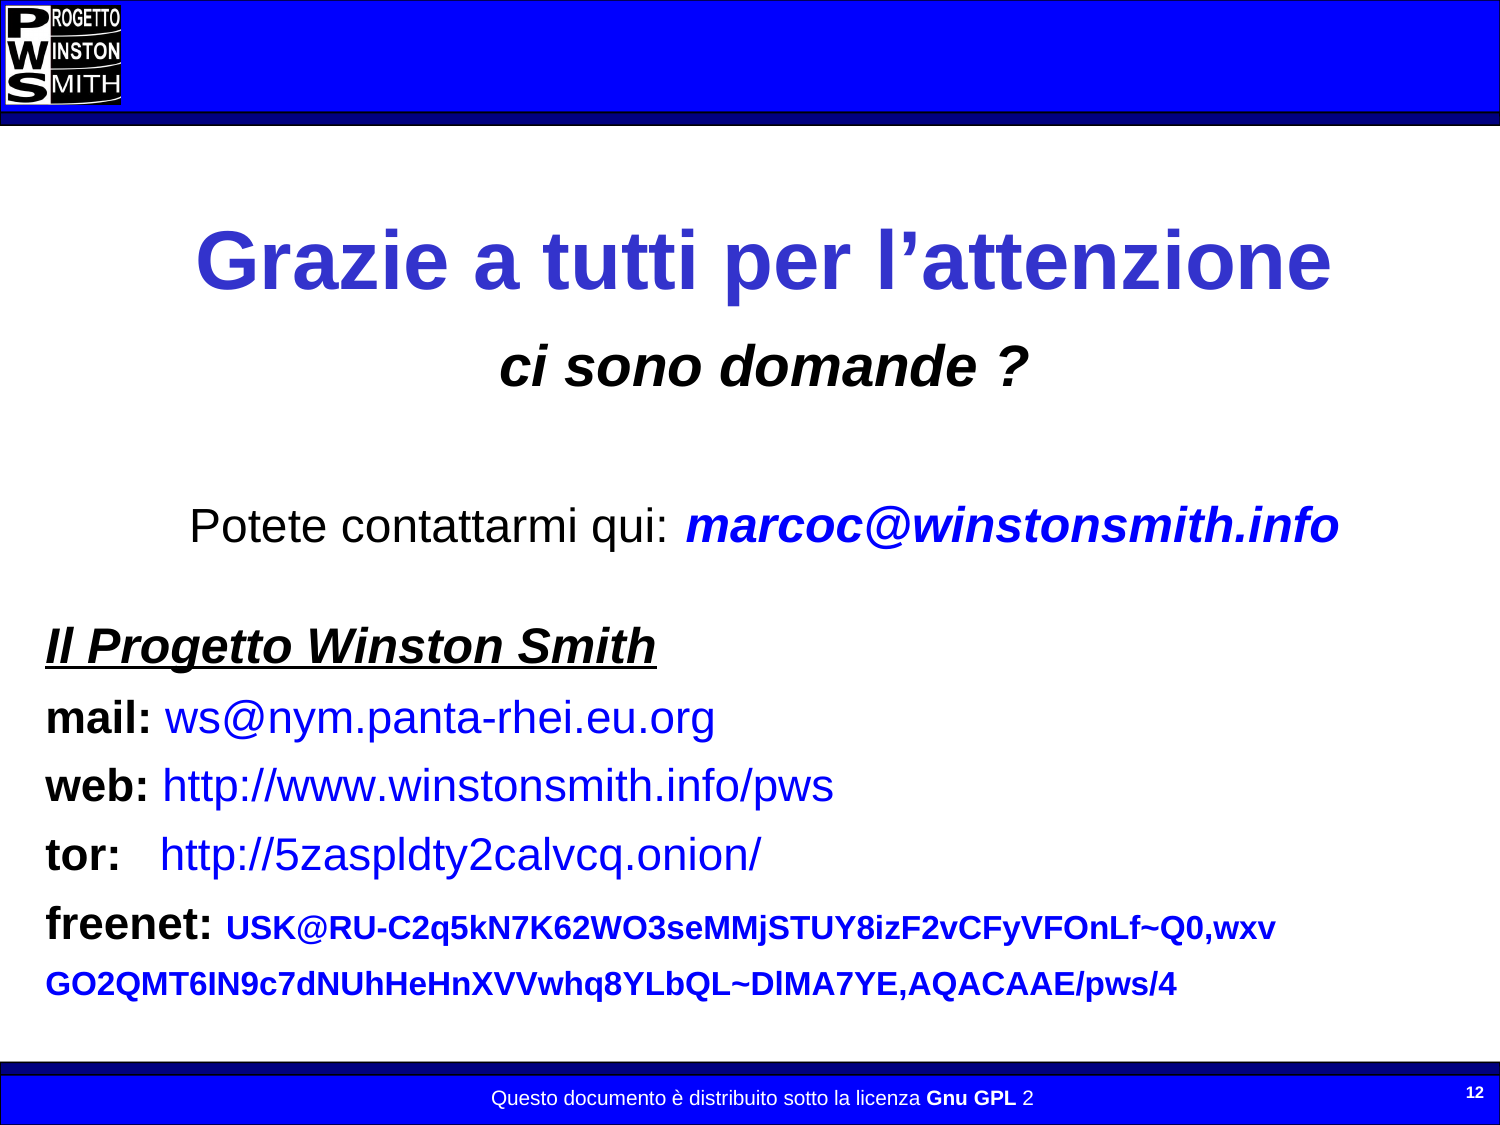

Grazie a tutti per l’attenzione
ci sono domande ?
Potete contattarmi qui: marcoc@winstonsmith.info
Il Progetto Winston Smith
mail: ws@nym.panta-rhei.eu.org
web: http://www.winstonsmith.info/pws
tor: http://5zaspldty2calvcq.onion/
freenet: USK@RU-C2q5kN7K62WO3seMMjSTUY8izF2vCFyVFOnLf~Q0,wxv
GO2QMT6IN9c7dNUhHeHnXVVwhq8YLbQL~DlMA7YE,AQACAAE/pws/4